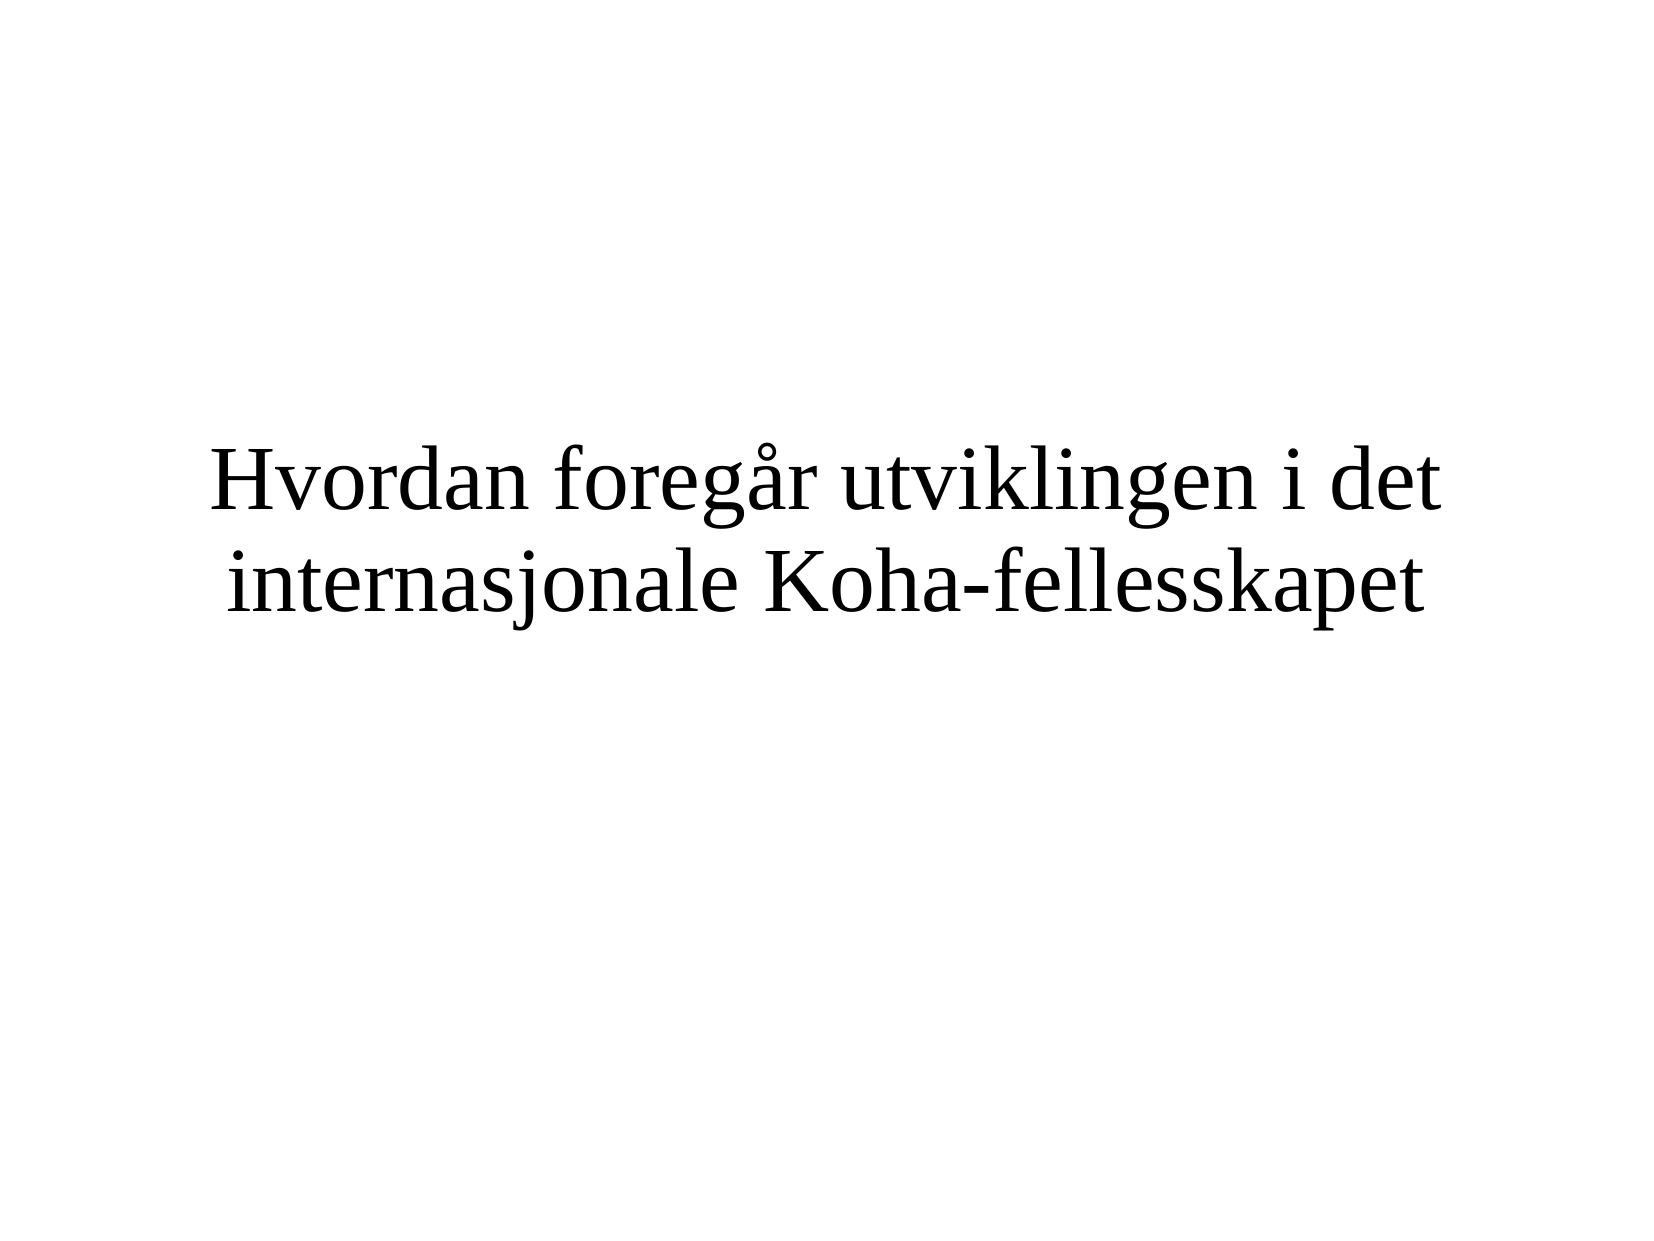

# Hvordan foregår utviklingen i det internasjonale Koha-fellesskapet